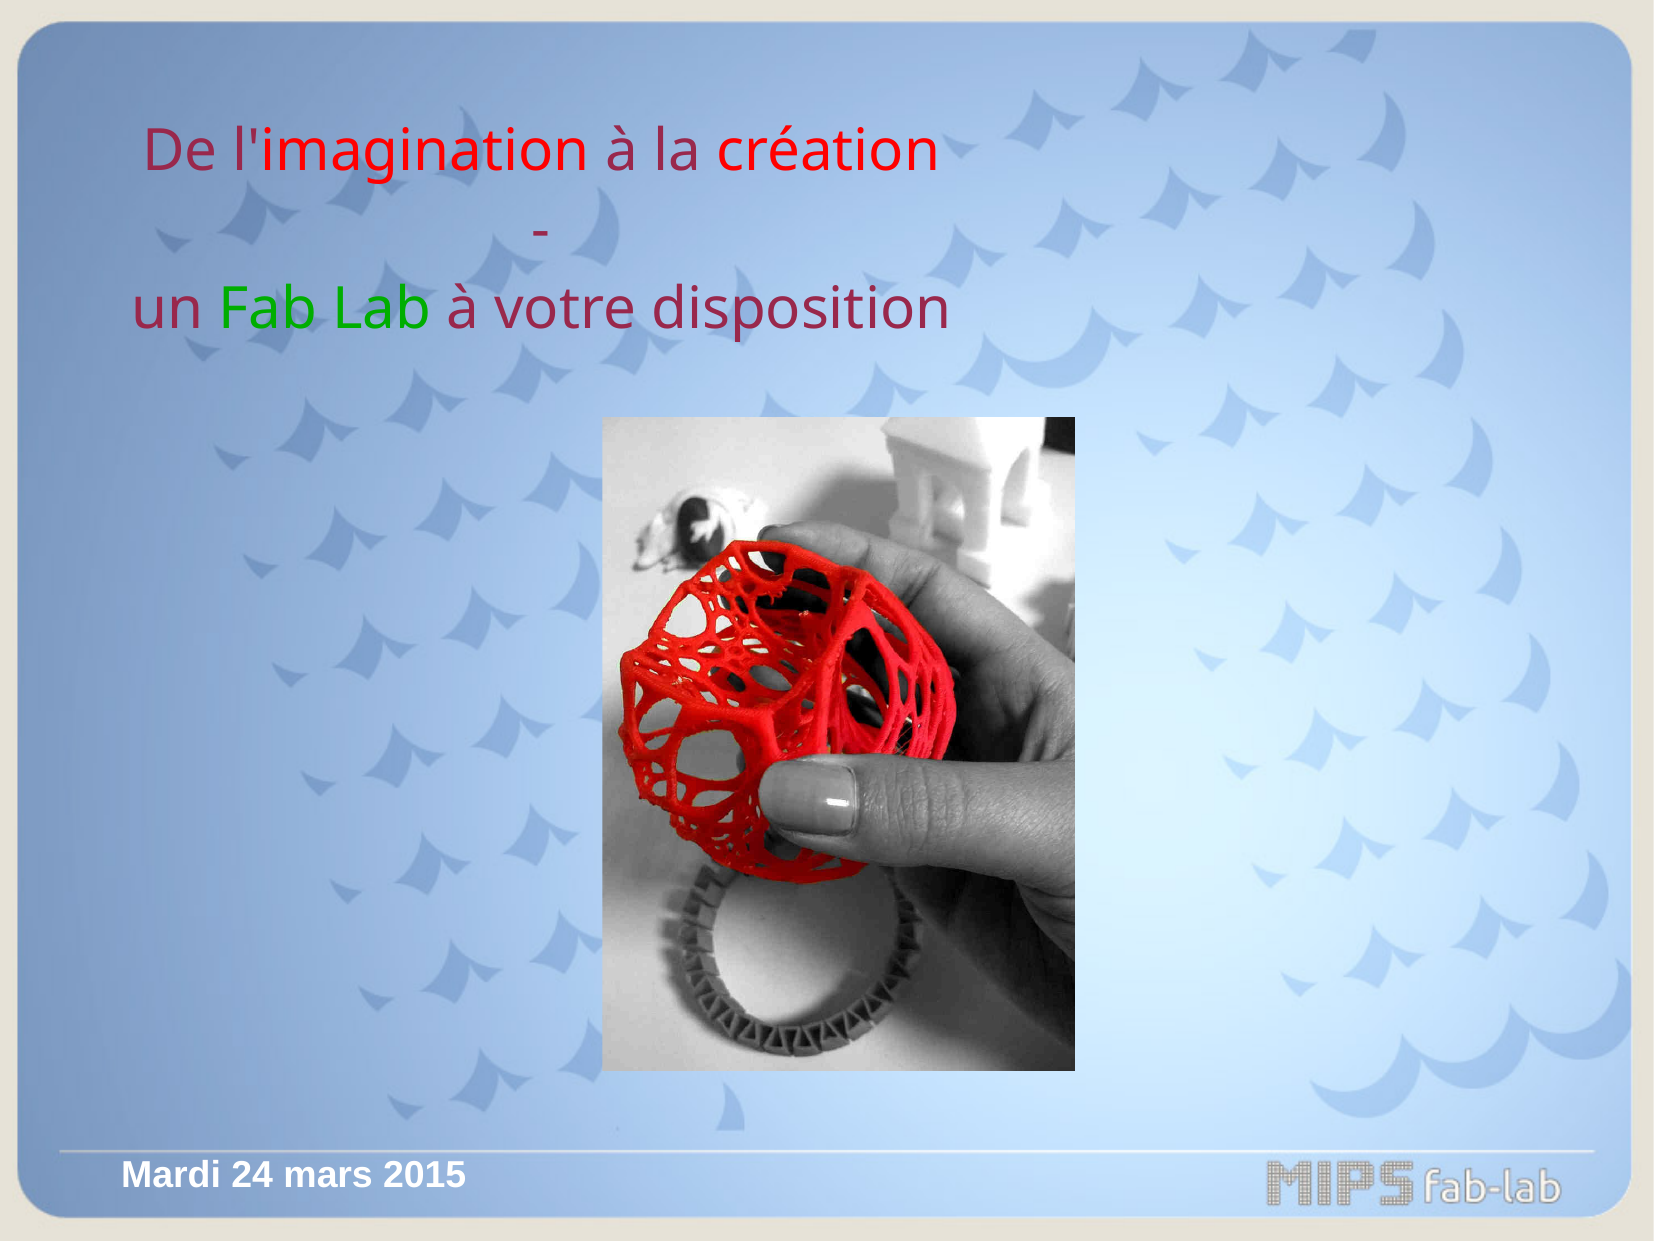

De l'imagination à la création
-
un Fab Lab à votre disposition
Mardi 24 mars 2015